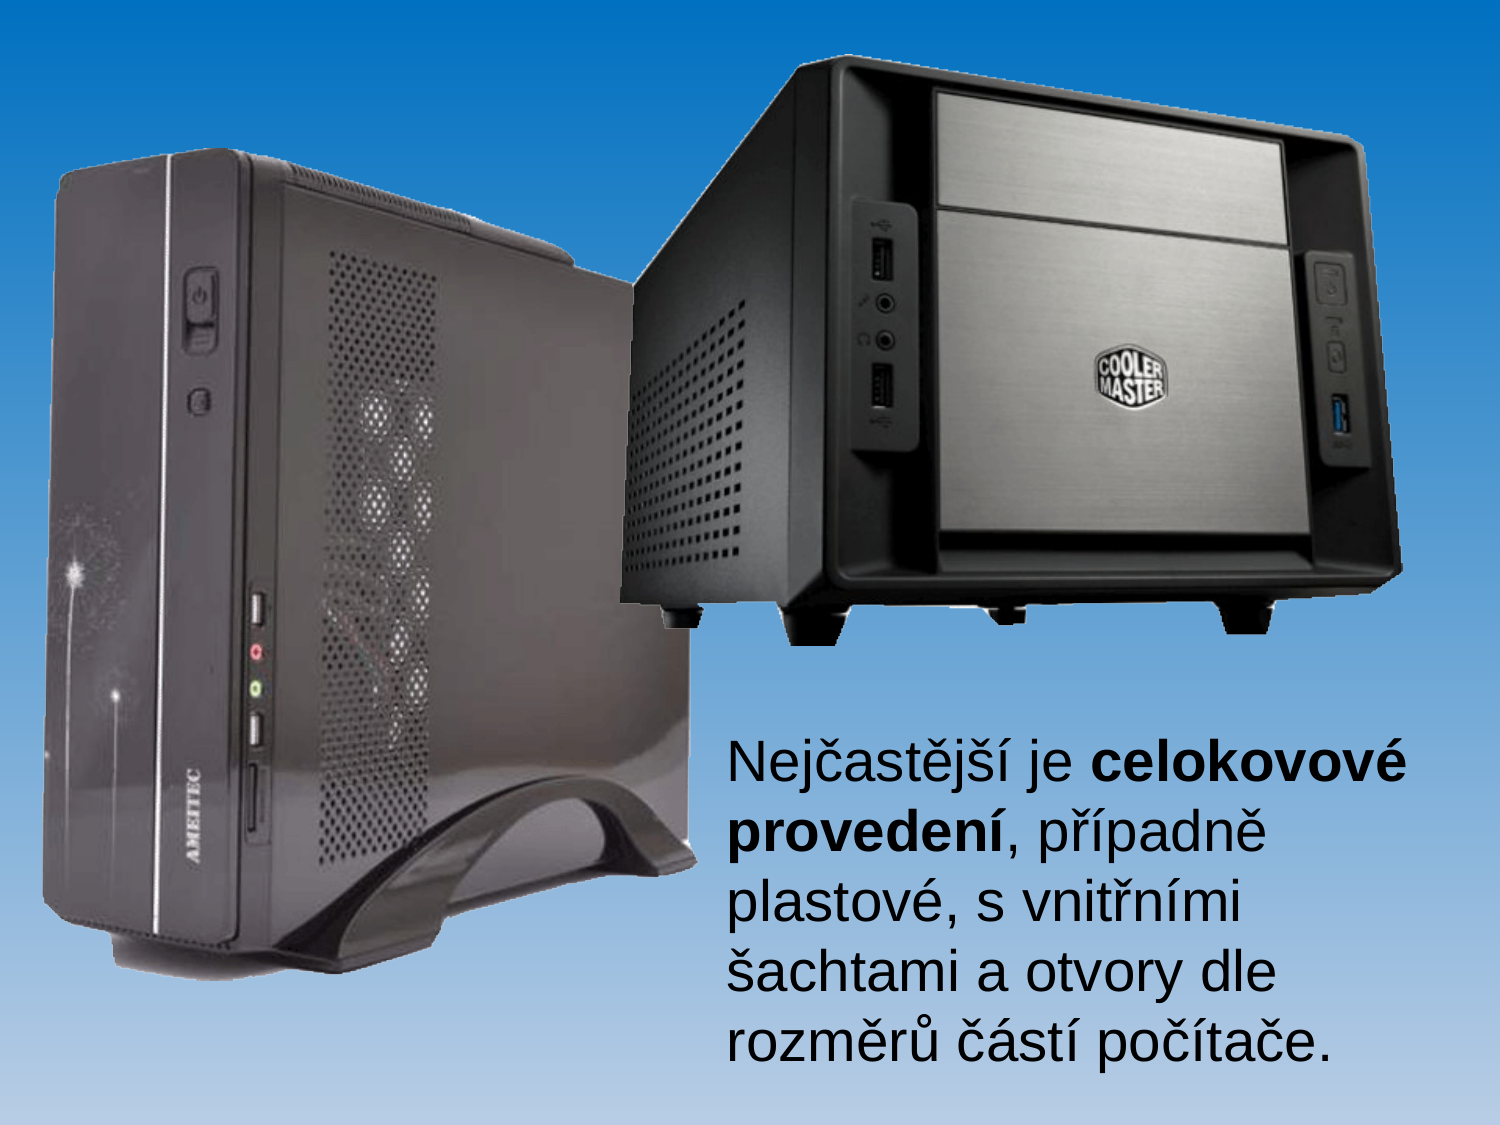

# Nejčastější je celokovové provedení, případně plastové, s vnitřními šachtami a otvory dle rozměrů částí počítače.